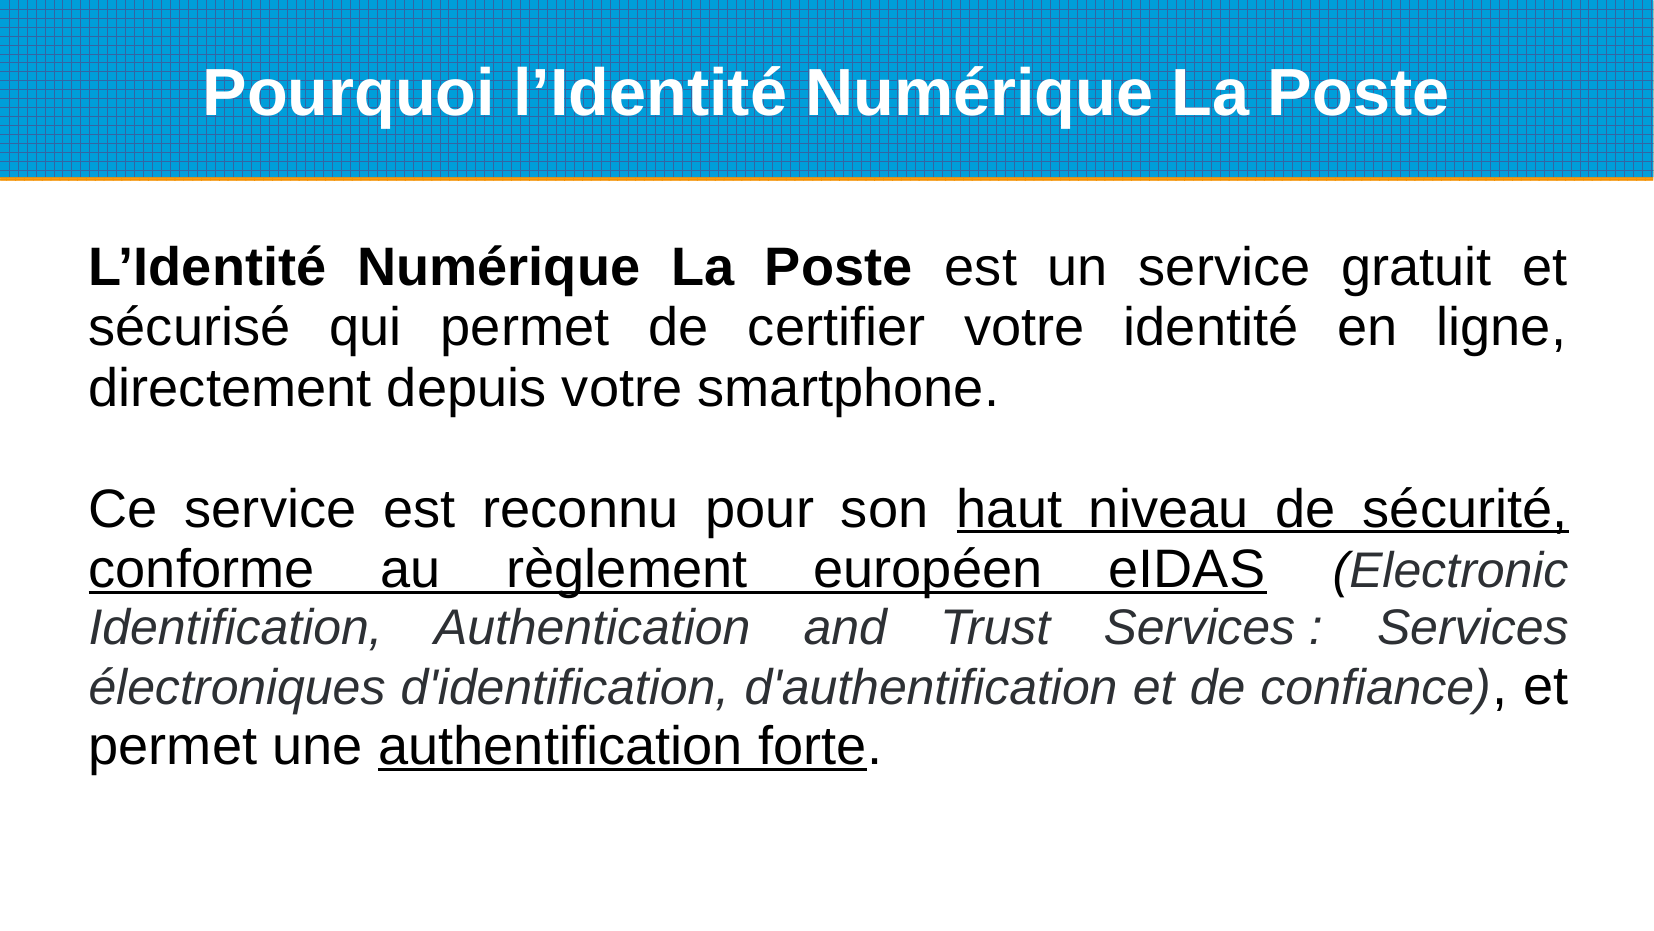

# Pourquoi l’Identité Numérique La Poste
L’Identité Numérique La Poste est un service gratuit et sécurisé qui permet de certifier votre identité en ligne, directement depuis votre smartphone.
Ce service est reconnu pour son haut niveau de sécurité, conforme au règlement européen eIDAS (Electronic Identification, Authentication and Trust Services : Services électroniques d'identification, d'authentification et de confiance), et permet une authentification forte.